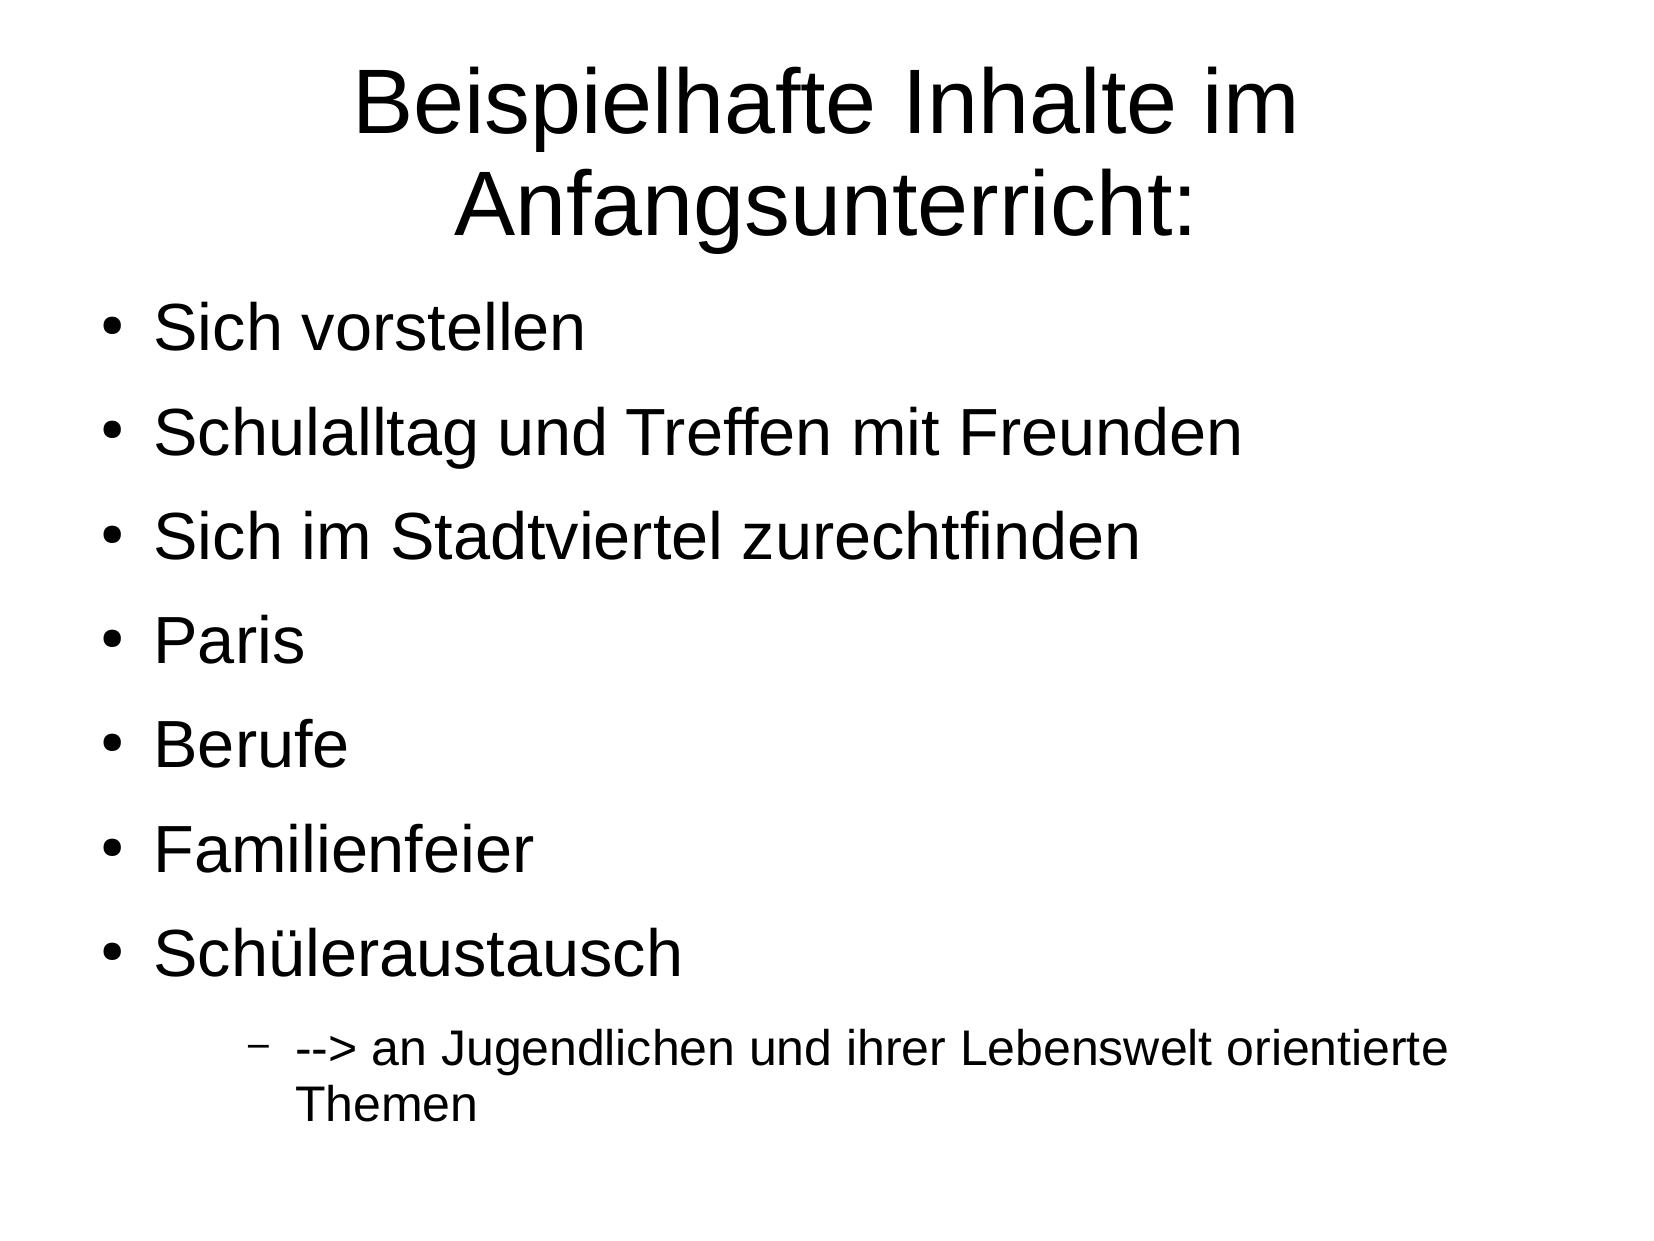

# Beispielhafte Inhalte im Anfangsunterricht:
Sich vorstellen
Schulalltag und Treffen mit Freunden
Sich im Stadtviertel zurechtfinden
Paris
Berufe
Familienfeier
Schüleraustausch
--> an Jugendlichen und ihrer Lebenswelt orientierte Themen